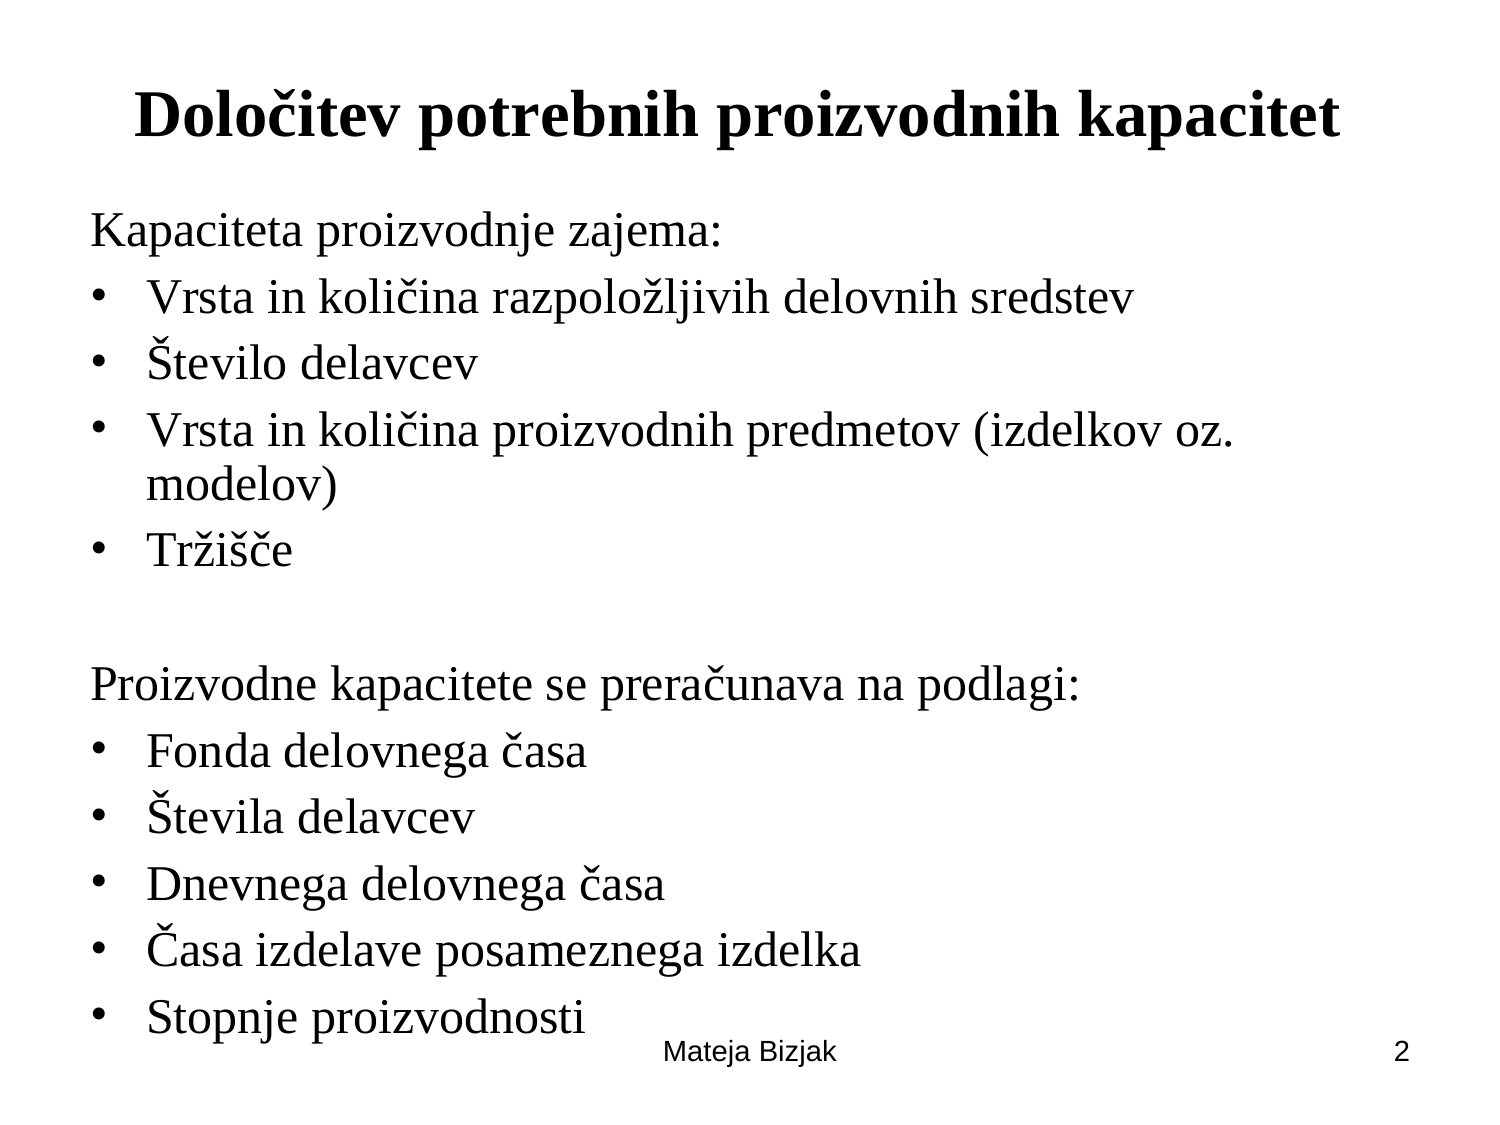

# Določitev potrebnih proizvodnih kapacitet
Kapaciteta proizvodnje zajema:
Vrsta in količina razpoložljivih delovnih sredstev
Število delavcev
Vrsta in količina proizvodnih predmetov (izdelkov oz. modelov)
Tržišče
Proizvodne kapacitete se preračunava na podlagi:
Fonda delovnega časa
Števila delavcev
Dnevnega delovnega časa
Časa izdelave posameznega izdelka
Stopnje proizvodnosti
Mateja Bizjak
1